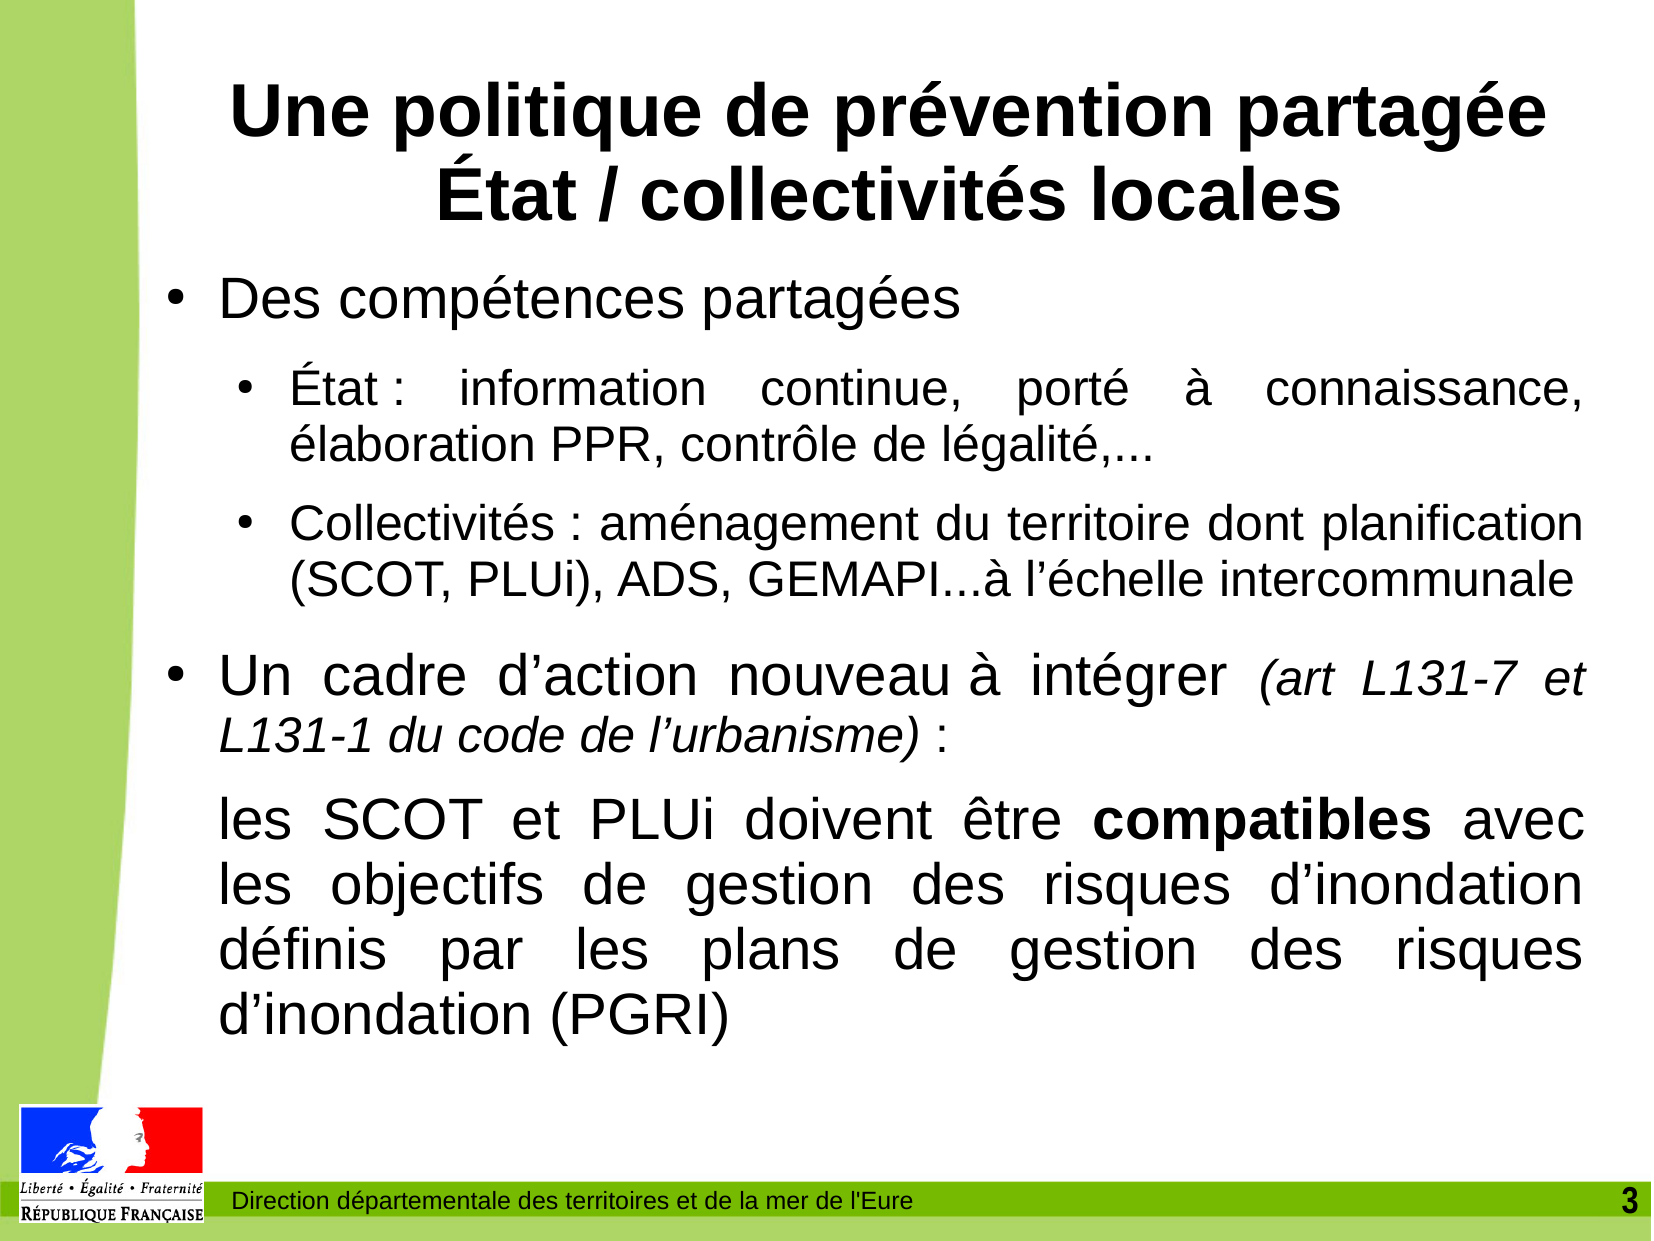

# Une politique de prévention partagée État / collectivités locales
Des compétences partagées
État : information continue, porté à connaissance, élaboration PPR, contrôle de légalité,...
Collectivités : aménagement du territoire dont planification (SCOT, PLUi), ADS, GEMAPI...à l’échelle intercommunale
Un cadre d’action nouveau à intégrer (art L131-7 et L131-1 du code de l’urbanisme) :
les SCOT et PLUi doivent être compatibles avec les objectifs de gestion des risques d’inondation définis par les plans de gestion des risques d’inondation (PGRI)